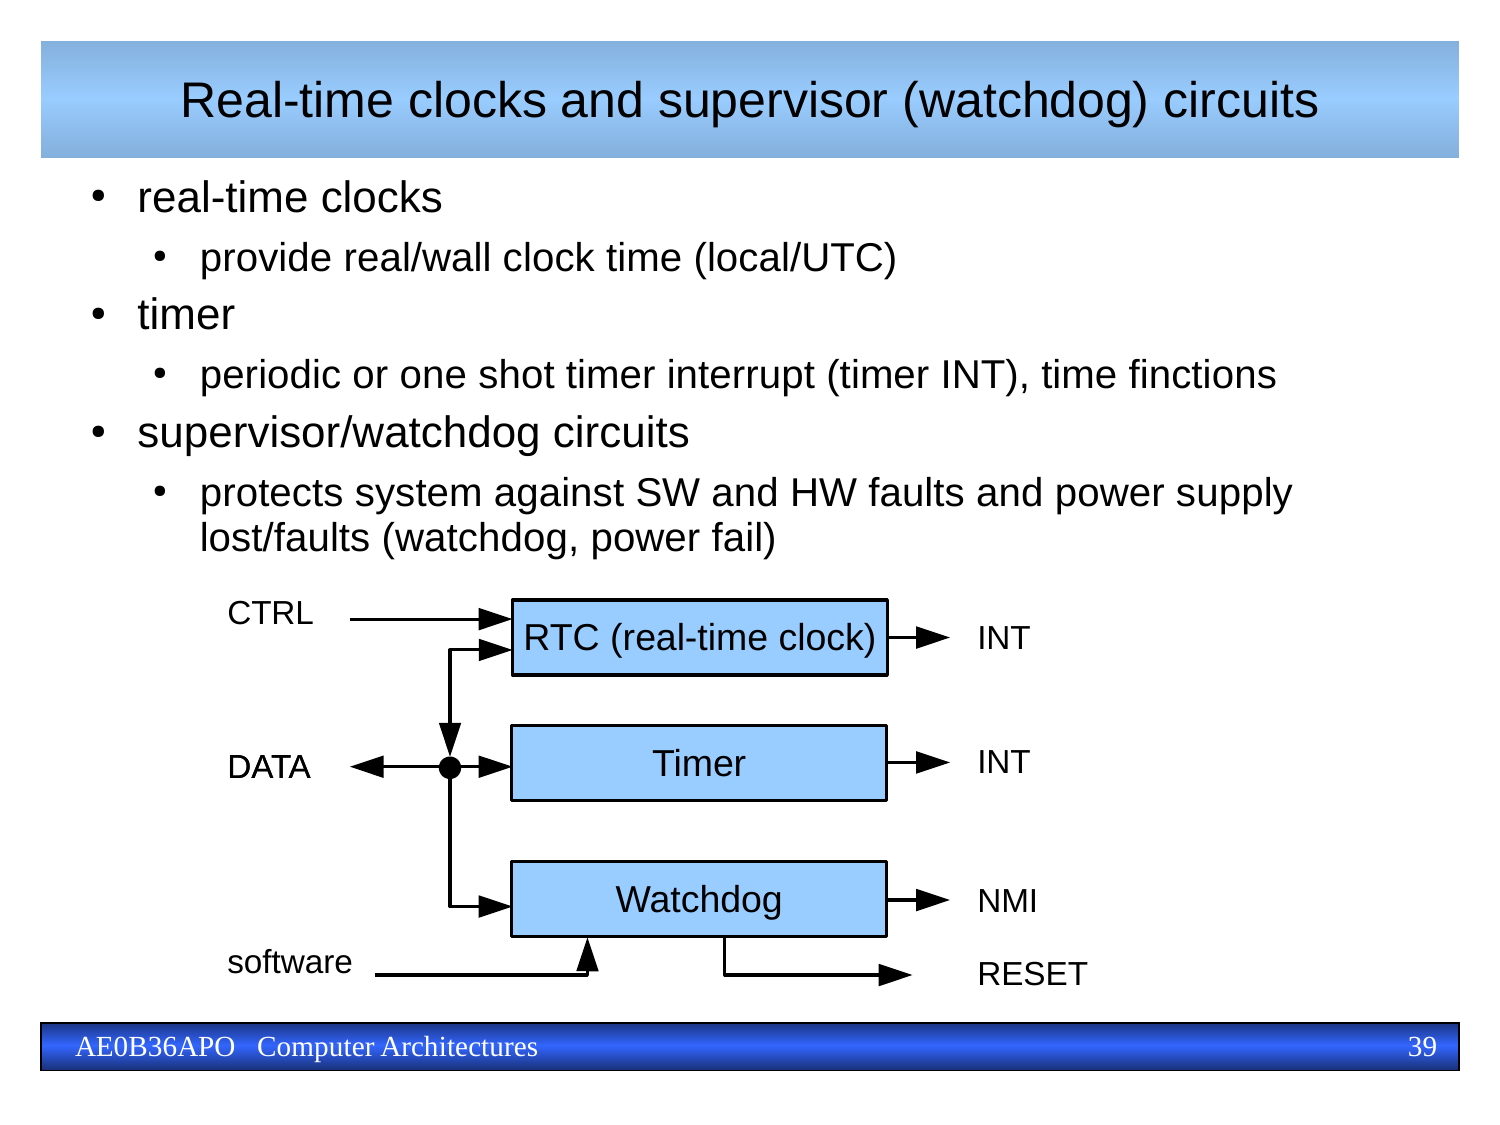

# Real-time clocks and supervisor (watchdog) circuits
real-time clocks
provide real/wall clock time (local/UTC)
timer
periodic or one shot timer interrupt (timer INT), time finctions
supervisor/watchdog circuits
protects system against SW and HW faults and power supply lost/faults (watchdog, power fail)
CTRL
RTC (real-time clock)
INT
Timer
INT
DATA
DATA
Watchdog
NMI
software
RESET
AE0B36APO Computer Architectures
39